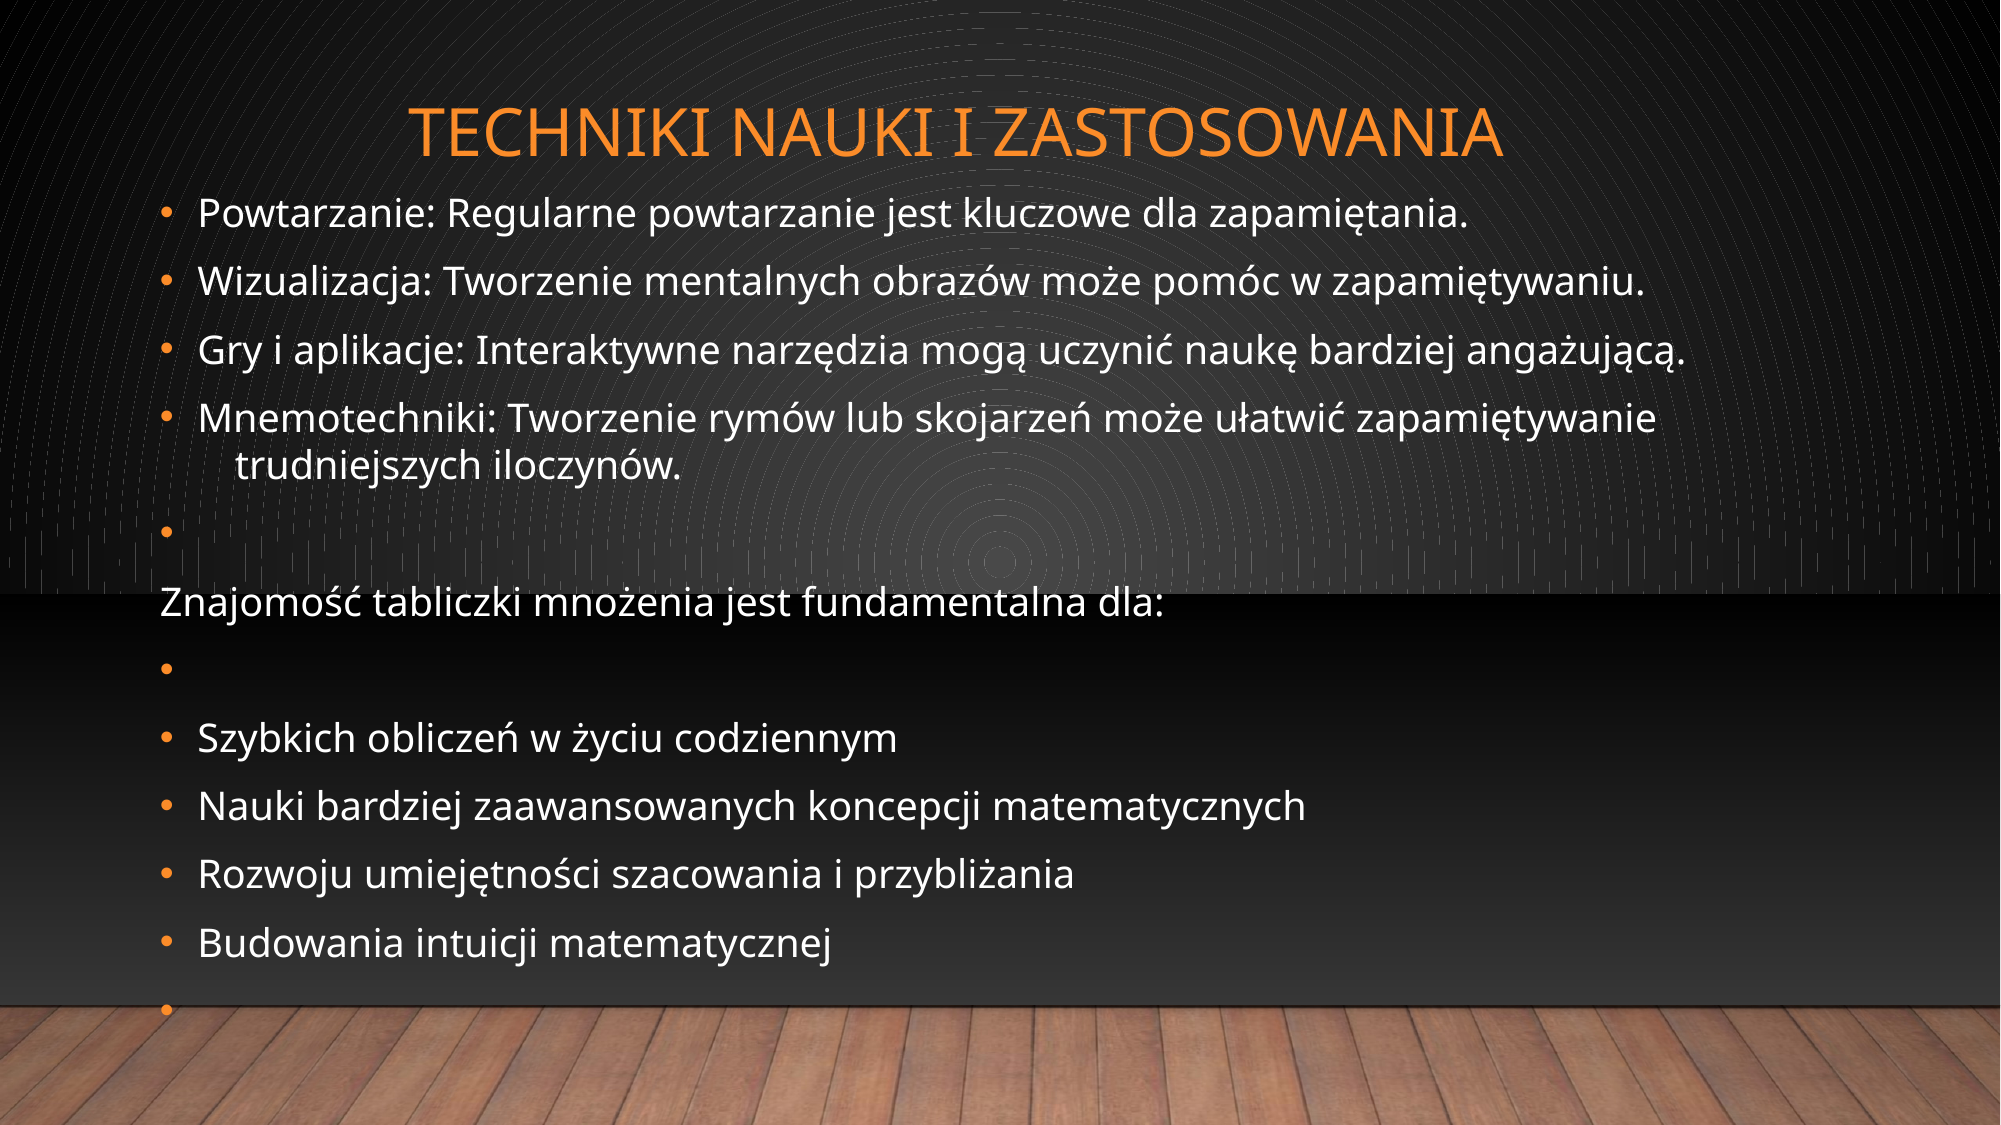

# Techniki nauki I Zastosowania
Powtarzanie: Regularne powtarzanie jest kluczowe dla zapamiętania.
Wizualizacja: Tworzenie mentalnych obrazów może pomóc w zapamiętywaniu.
Gry i aplikacje: Interaktywne narzędzia mogą uczynić naukę bardziej angażującą.
Mnemotechniki: Tworzenie rymów lub skojarzeń może ułatwić zapamiętywanie trudniejszych iloczynów.
Znajomość tabliczki mnożenia jest fundamentalna dla:
Szybkich obliczeń w życiu codziennym
Nauki bardziej zaawansowanych koncepcji matematycznych
Rozwoju umiejętności szacowania i przybliżania
Budowania intuicji matematycznej